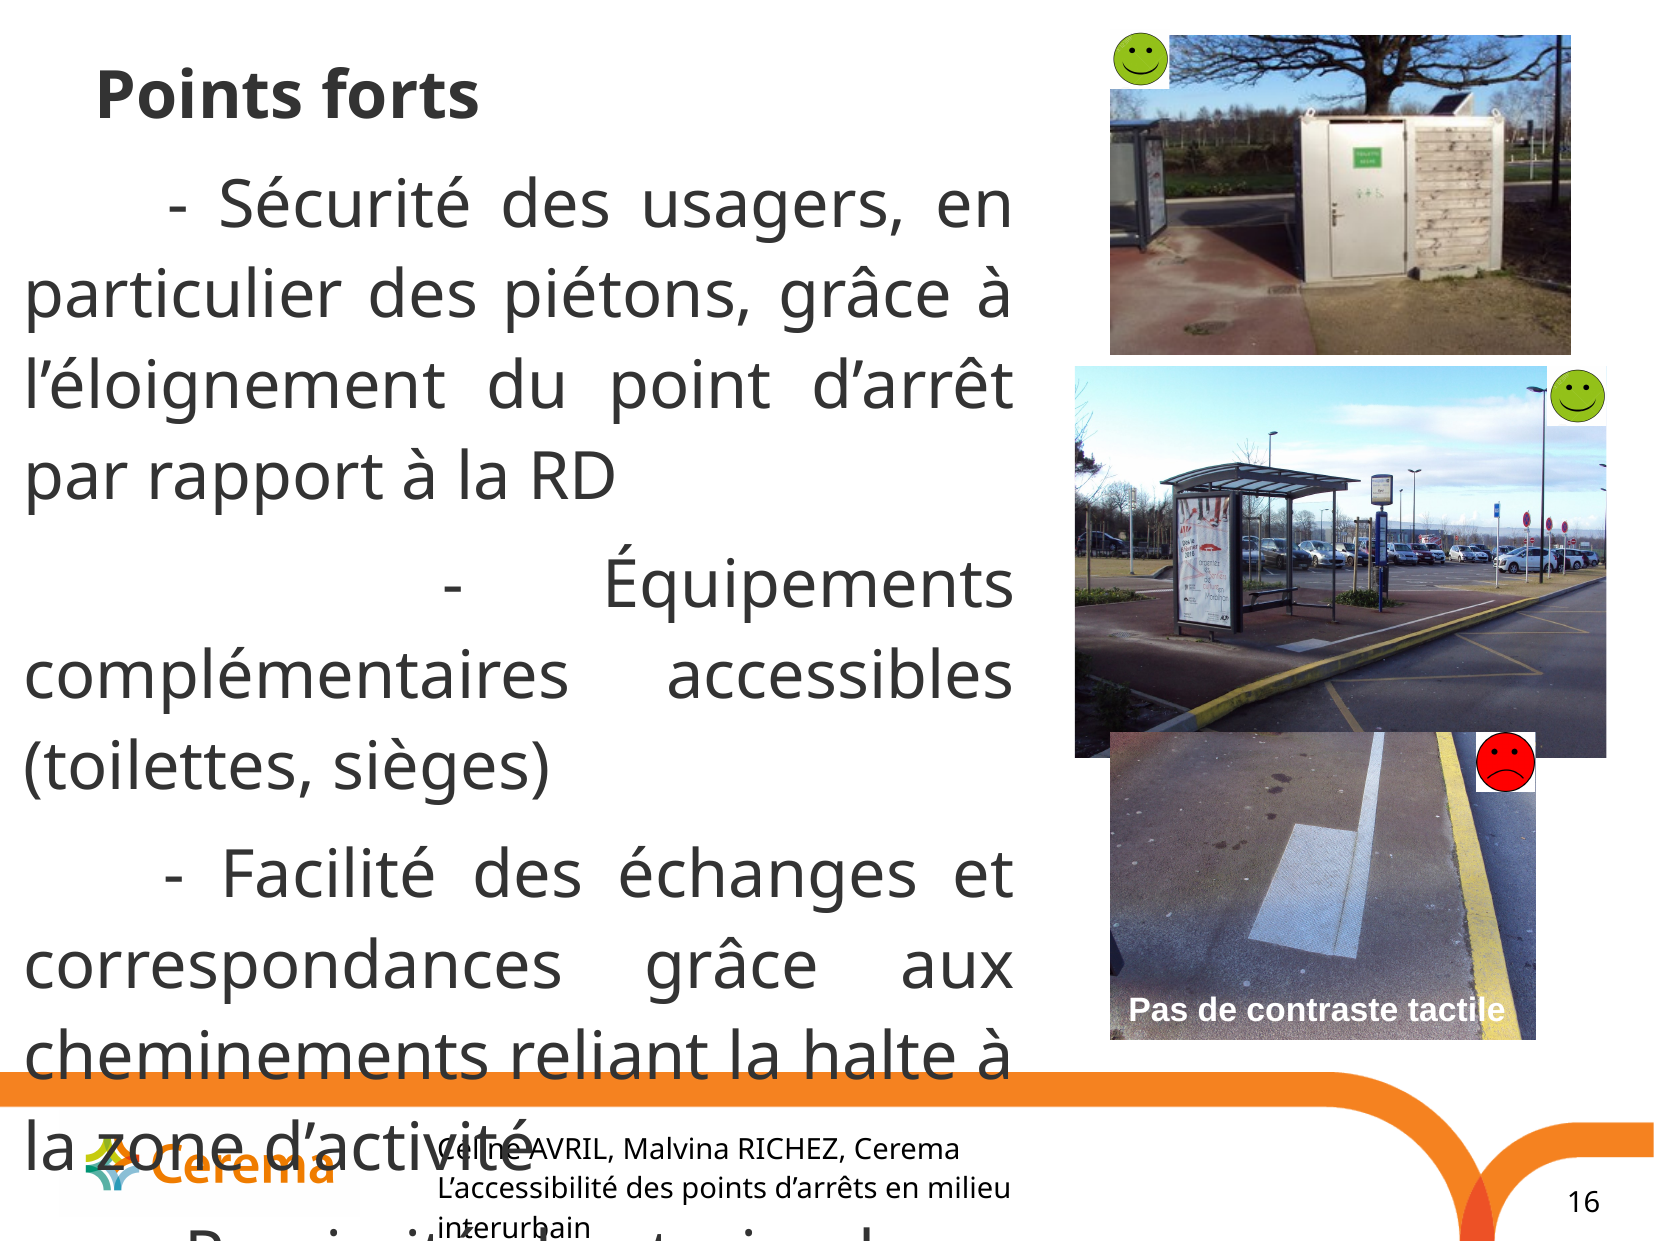

# Points forts
 - Sécurité des usagers, en particulier des piétons, grâce à l’éloignement du point d’arrêt par rapport à la RD
 - Équipements complémentaires accessibles (toilettes, sièges)
 - Facilité des échanges et correspondances grâce aux cheminements reliant la halte à la zone d’activité
 - Proximité des trois places de parking réservées aux personnes handicapées situées au même niveau que le quai
Points faibles
- Revêtement stabilisé pour les espaces piétons pouvant devenir meuble en cas de forte pluie
- Manque de contraste tactile
- Aménagement très routier
Pas de contraste tactile
16